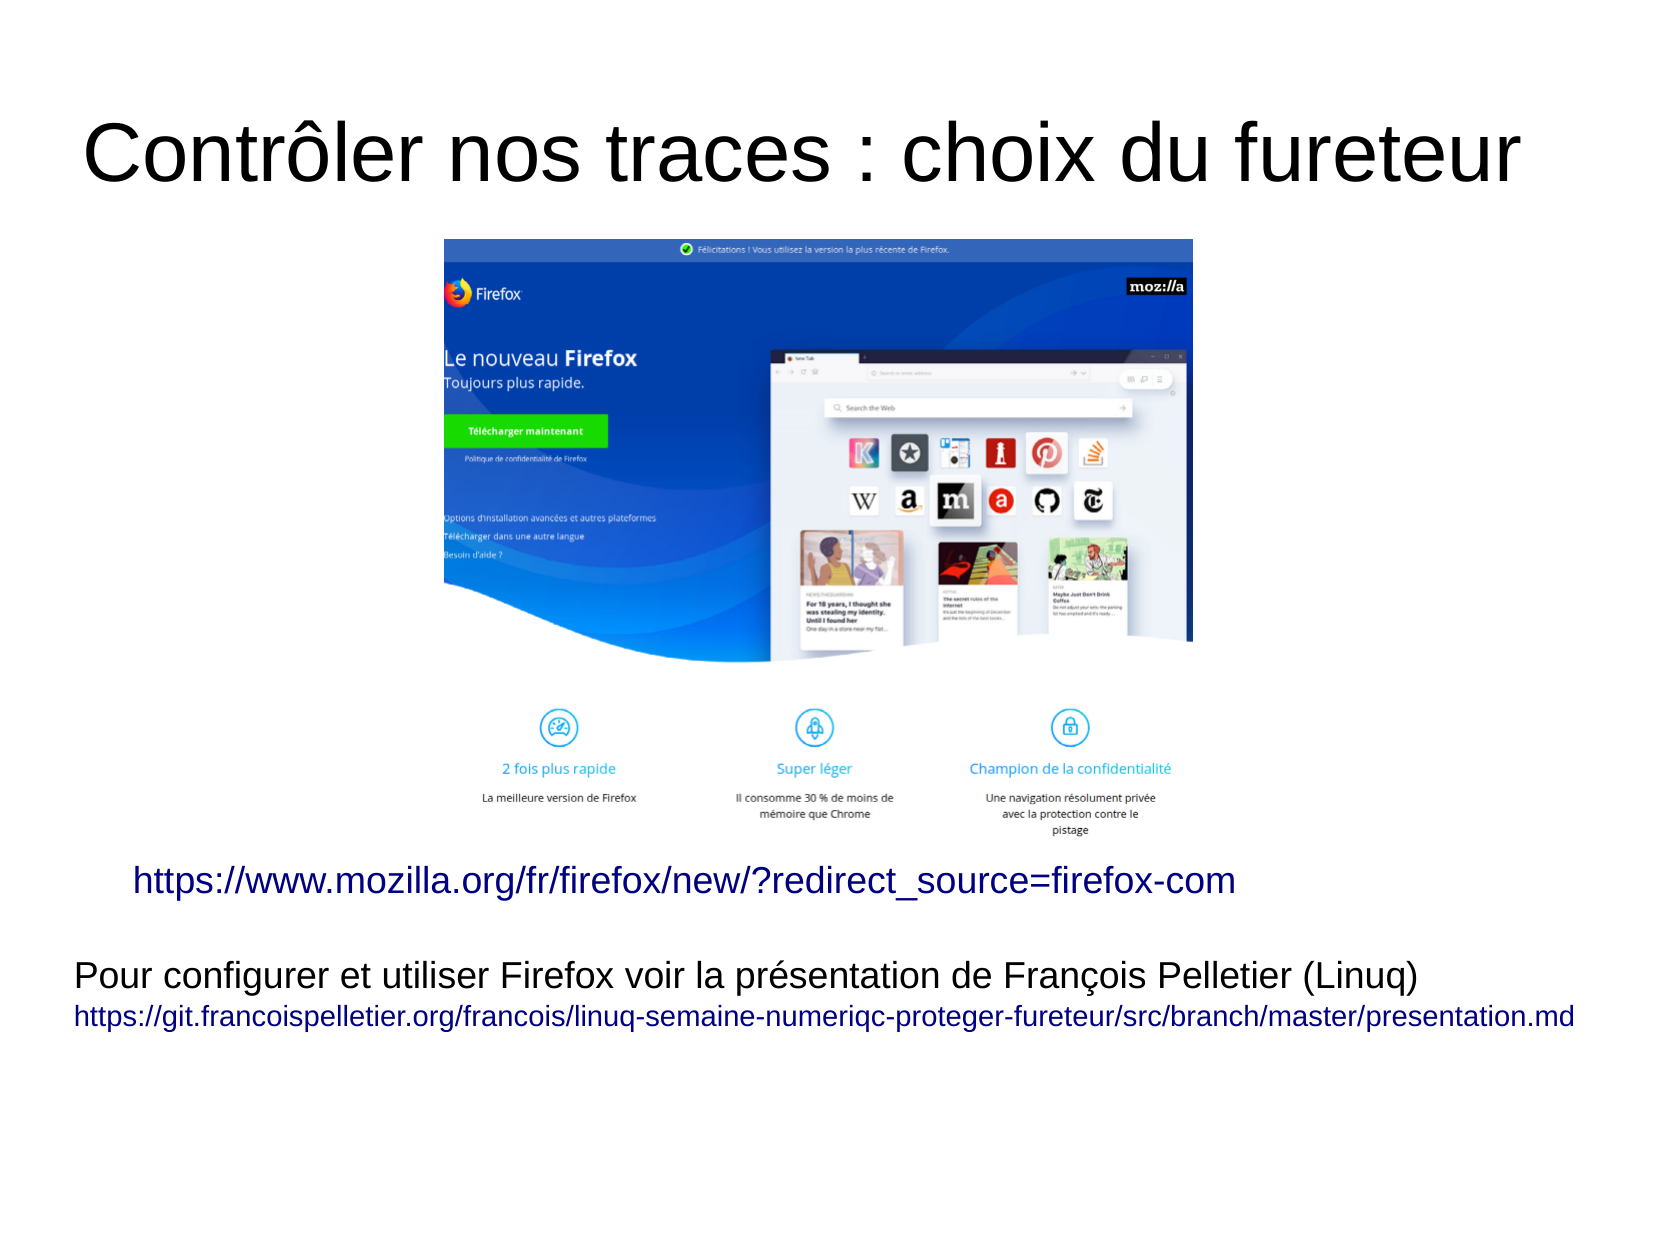

# Contrôler nos traces : choix du fureteur
https://www.mozilla.org/fr/firefox/new/?redirect_source=firefox-com
Pour configurer et utiliser Firefox voir la présentation de François Pelletier (Linuq)
https://git.francoispelletier.org/francois/linuq-semaine-numeriqc-proteger-fureteur/src/branch/master/presentation.md